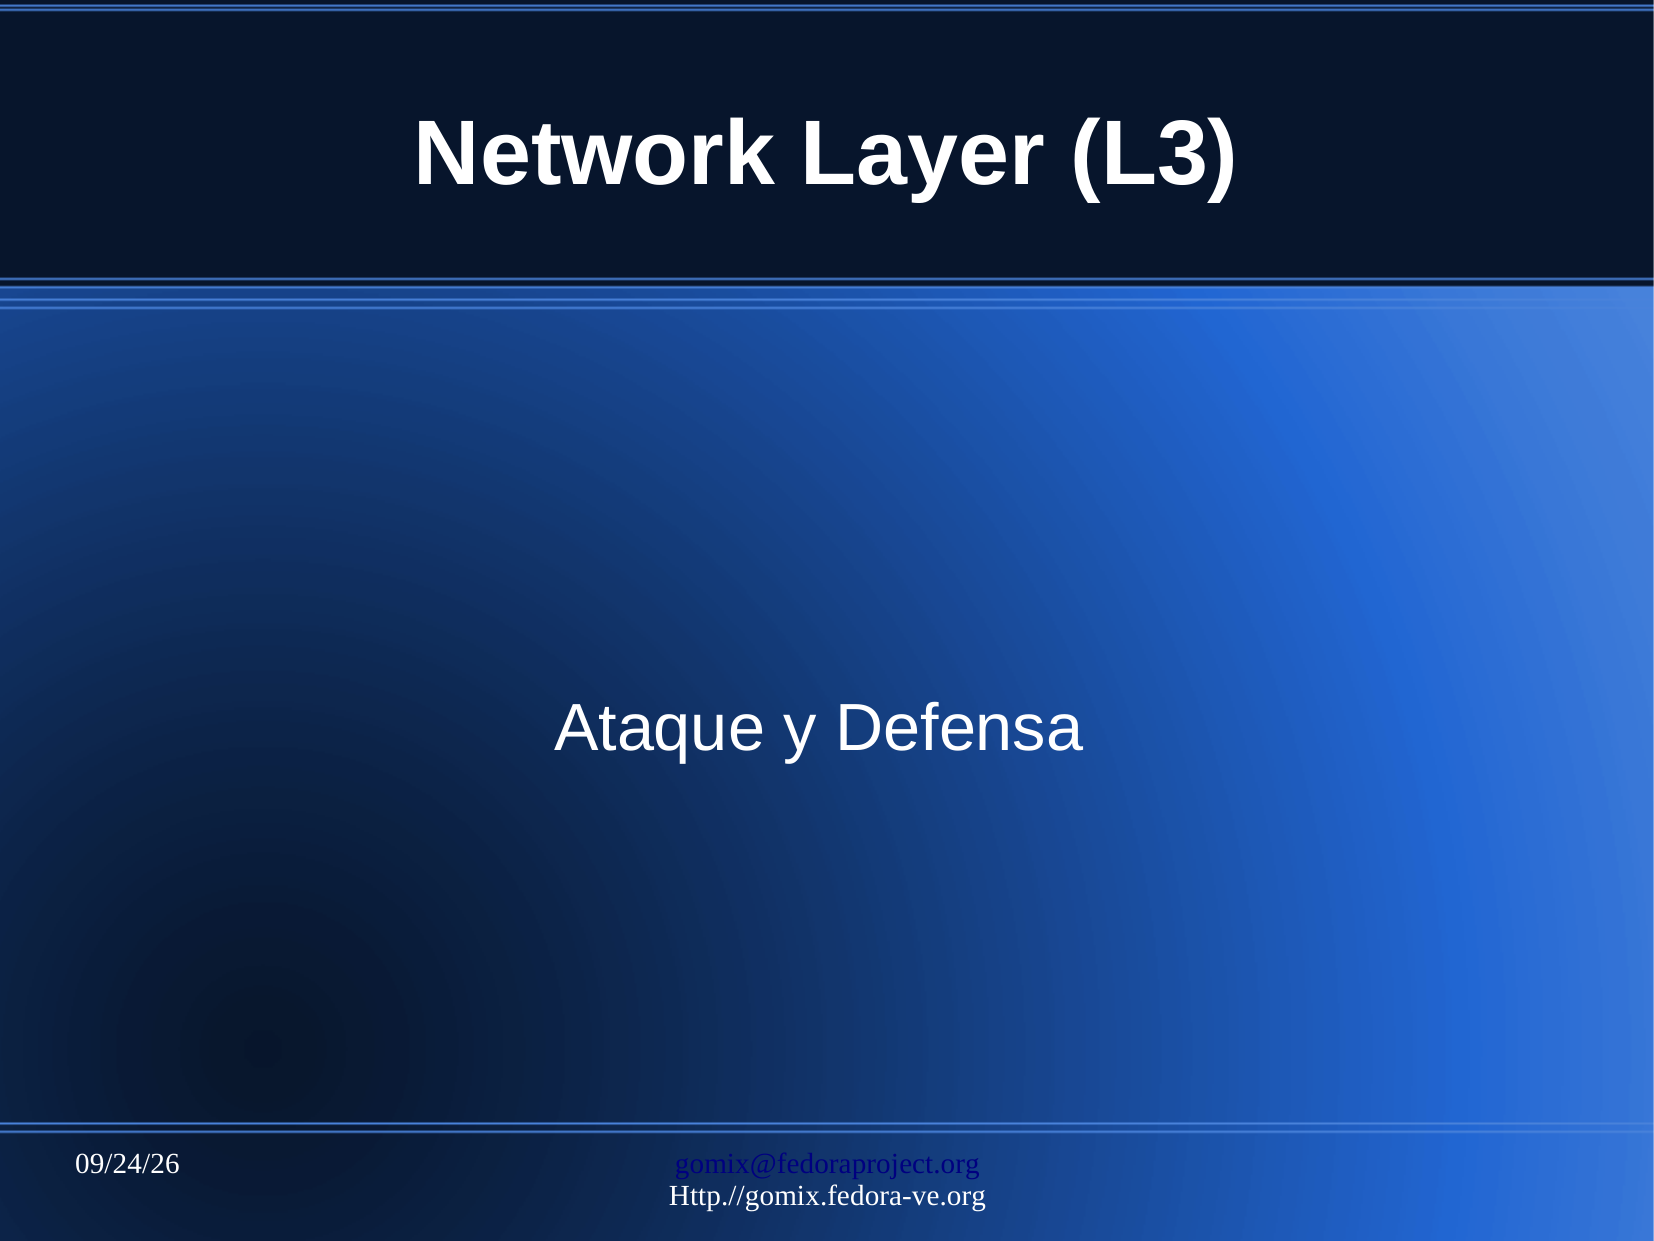

# Network Layer (L3)
Ataque y Defensa